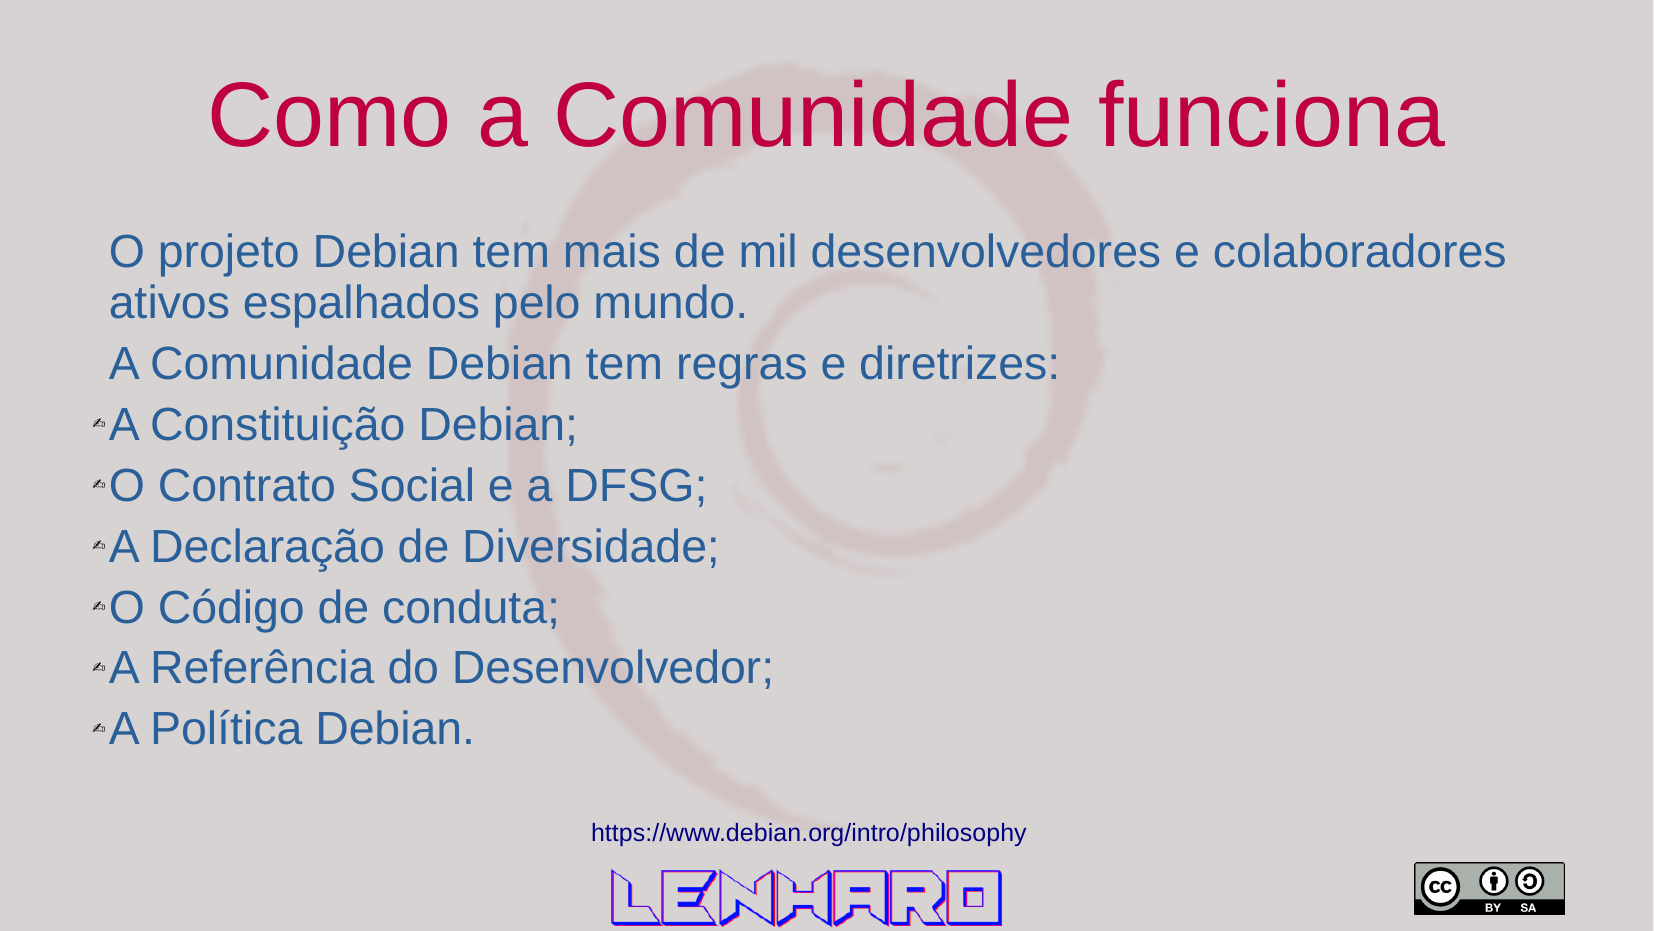

# Como a Comunidade funciona
O projeto Debian tem mais de mil desenvolvedores e colaboradores ativos espalhados pelo mundo.
A Comunidade Debian tem regras e diretrizes:
A Constituição Debian;
O Contrato Social e a DFSG;
A Declaração de Diversidade;
O Código de conduta;
A Referência do Desenvolvedor;
A Política Debian.
https://www.debian.org/intro/philosophy